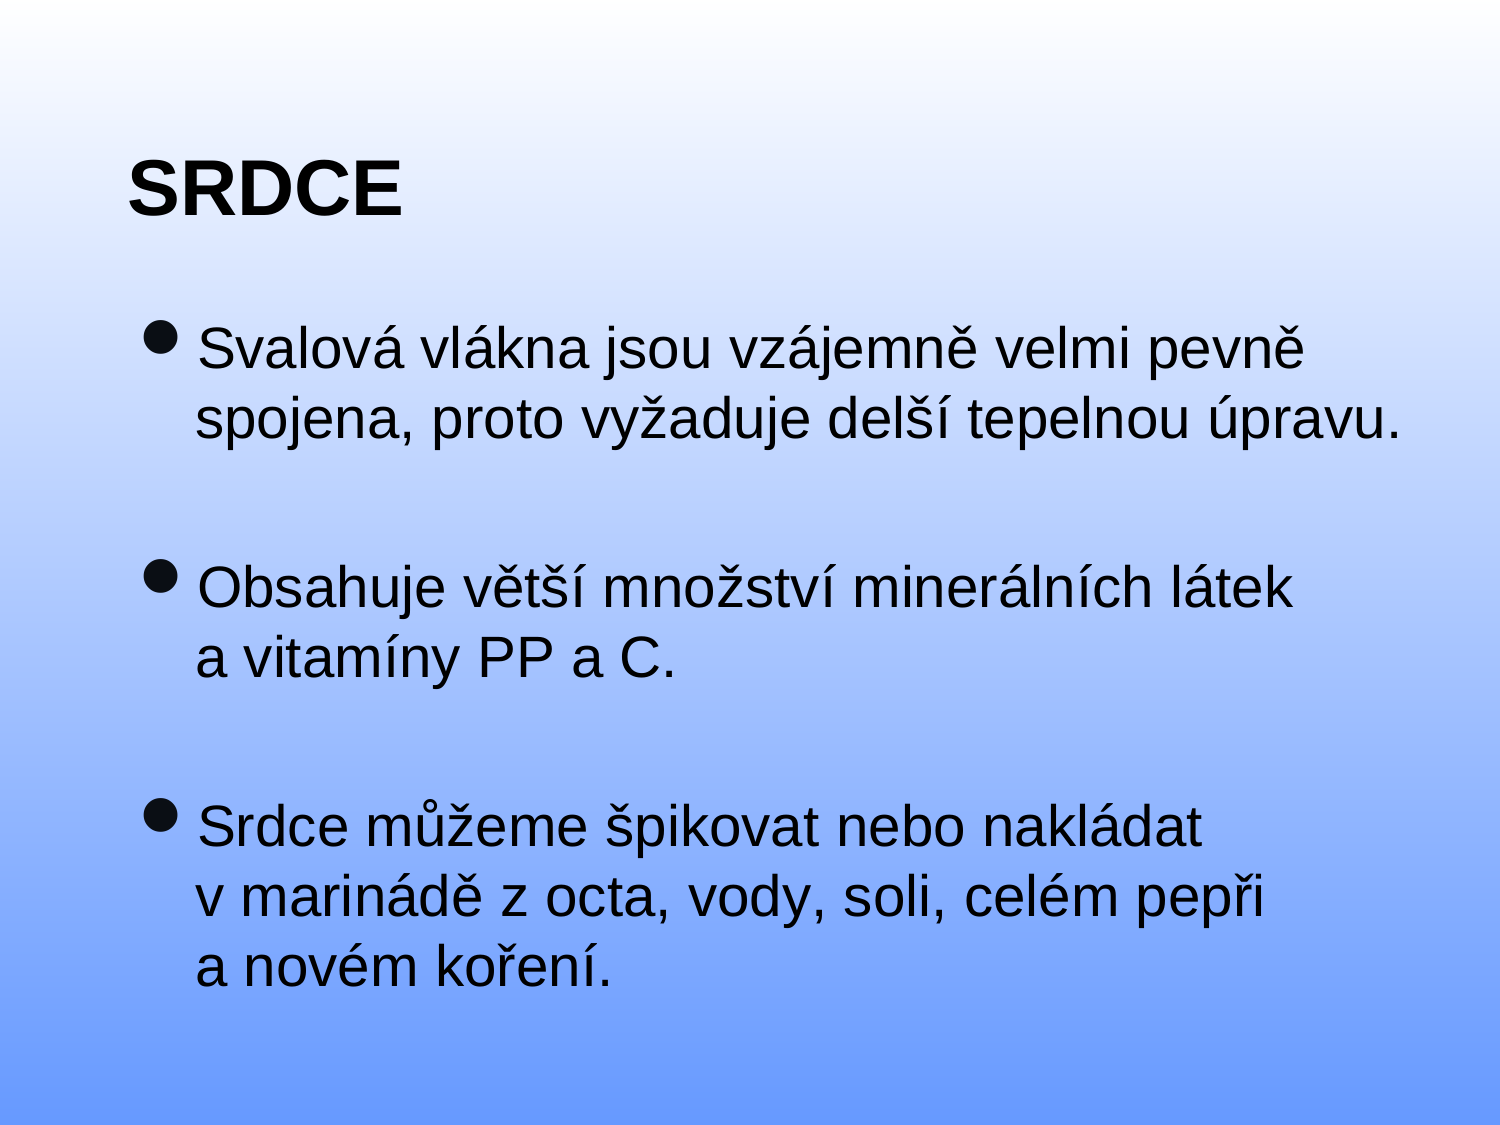

# SRDCE
Svalová vlákna jsou vzájemně velmi pevně spojena, proto vyžaduje delší tepelnou úpravu.
Obsahuje větší množství minerálních látek
a vitamíny PP a C.
Srdce můžeme špikovat nebo nakládat
v marinádě z octa, vody, soli, celém pepři
a novém koření.